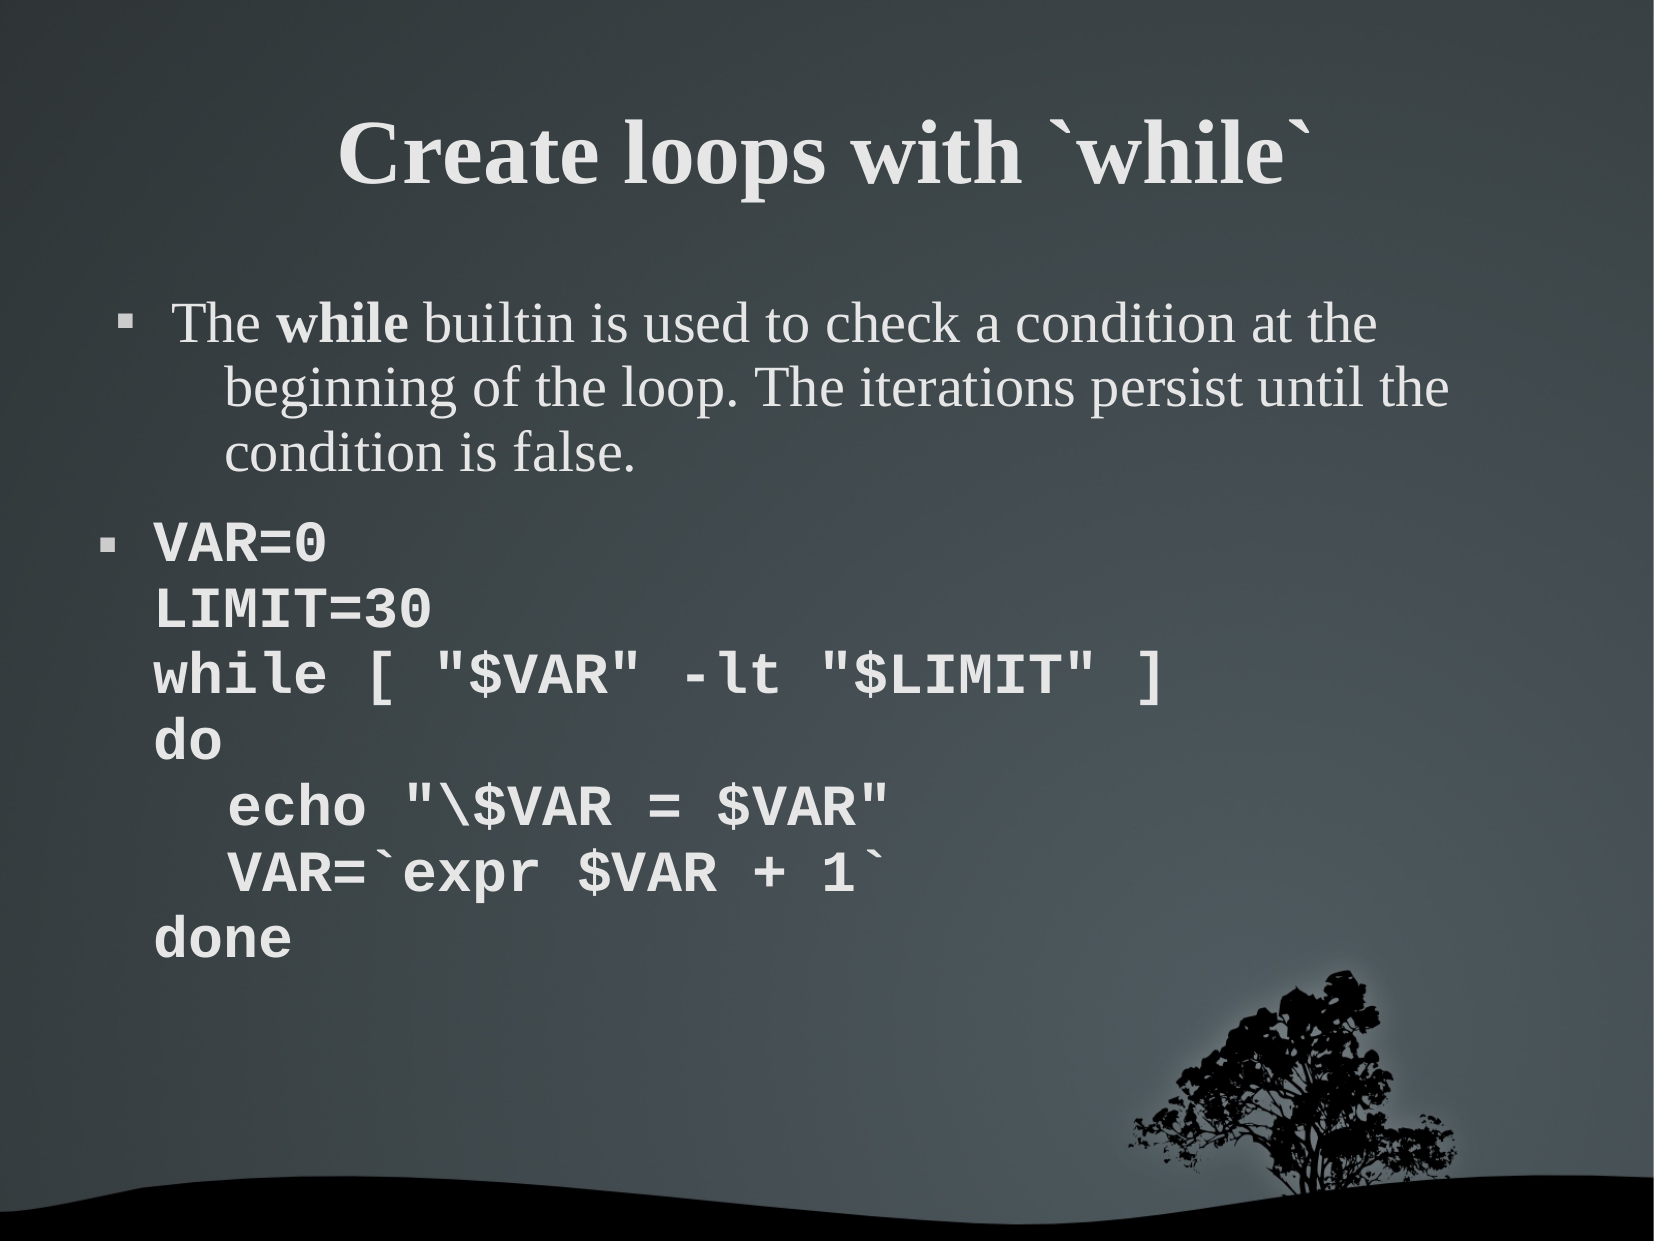

# Create loops with `while`
The while builtin is used to check a condition at the beginning of the loop. The iterations persist until the condition is false.
VAR=0
LIMIT=30
while [ "$VAR" -lt "$LIMIT" ]
do
	echo "\$VAR = $VAR"
	VAR=`expr $VAR + 1`
done